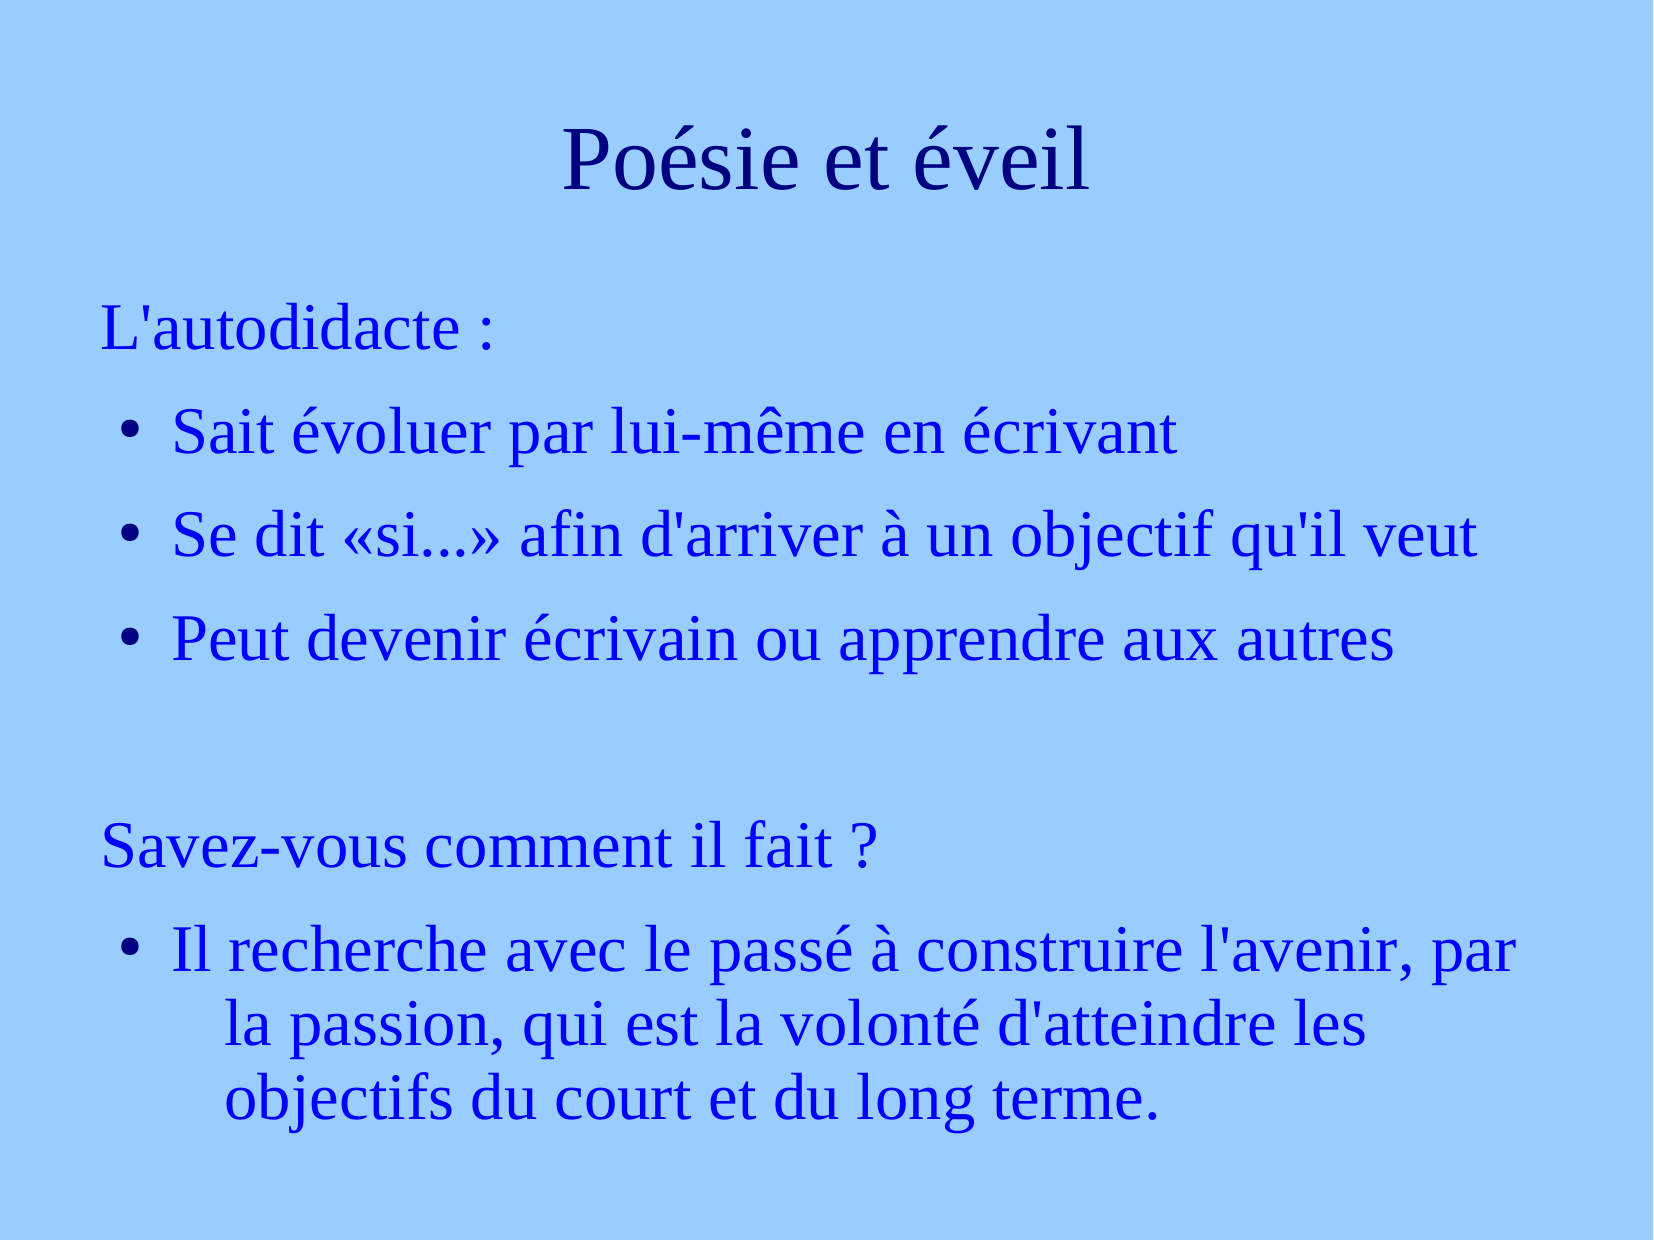

# Poésie et éveil
L'autodidacte :
Sait évoluer par lui-même en écrivant
Se dit «si...» afin d'arriver à un objectif qu'il veut
Peut devenir écrivain ou apprendre aux autres
Savez-vous comment il fait ?
Il recherche avec le passé à construire l'avenir, par la passion, qui est la volonté d'atteindre les objectifs du court et du long terme.